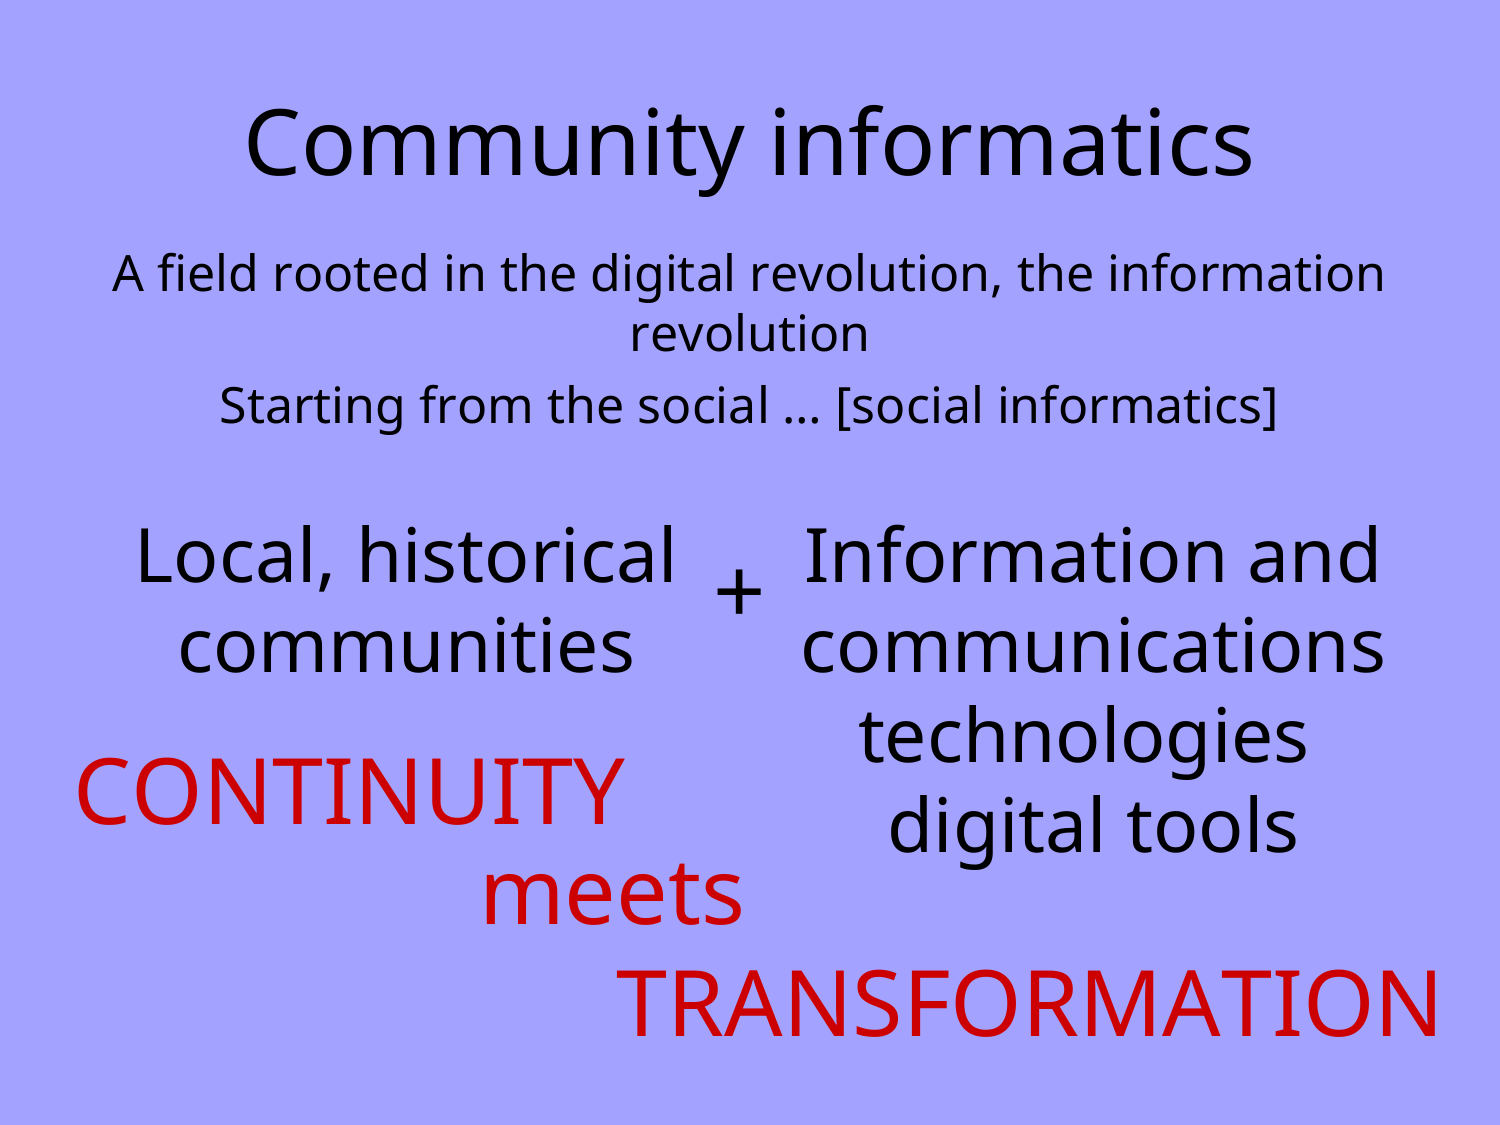

# Community informatics
A field rooted in the digital revolution, the information revolution
Starting from the social … [social informatics]
Information and communications technologies
digital tools
Local, historical communities
+
CONTINUITY
meets
TRANSFORMATION